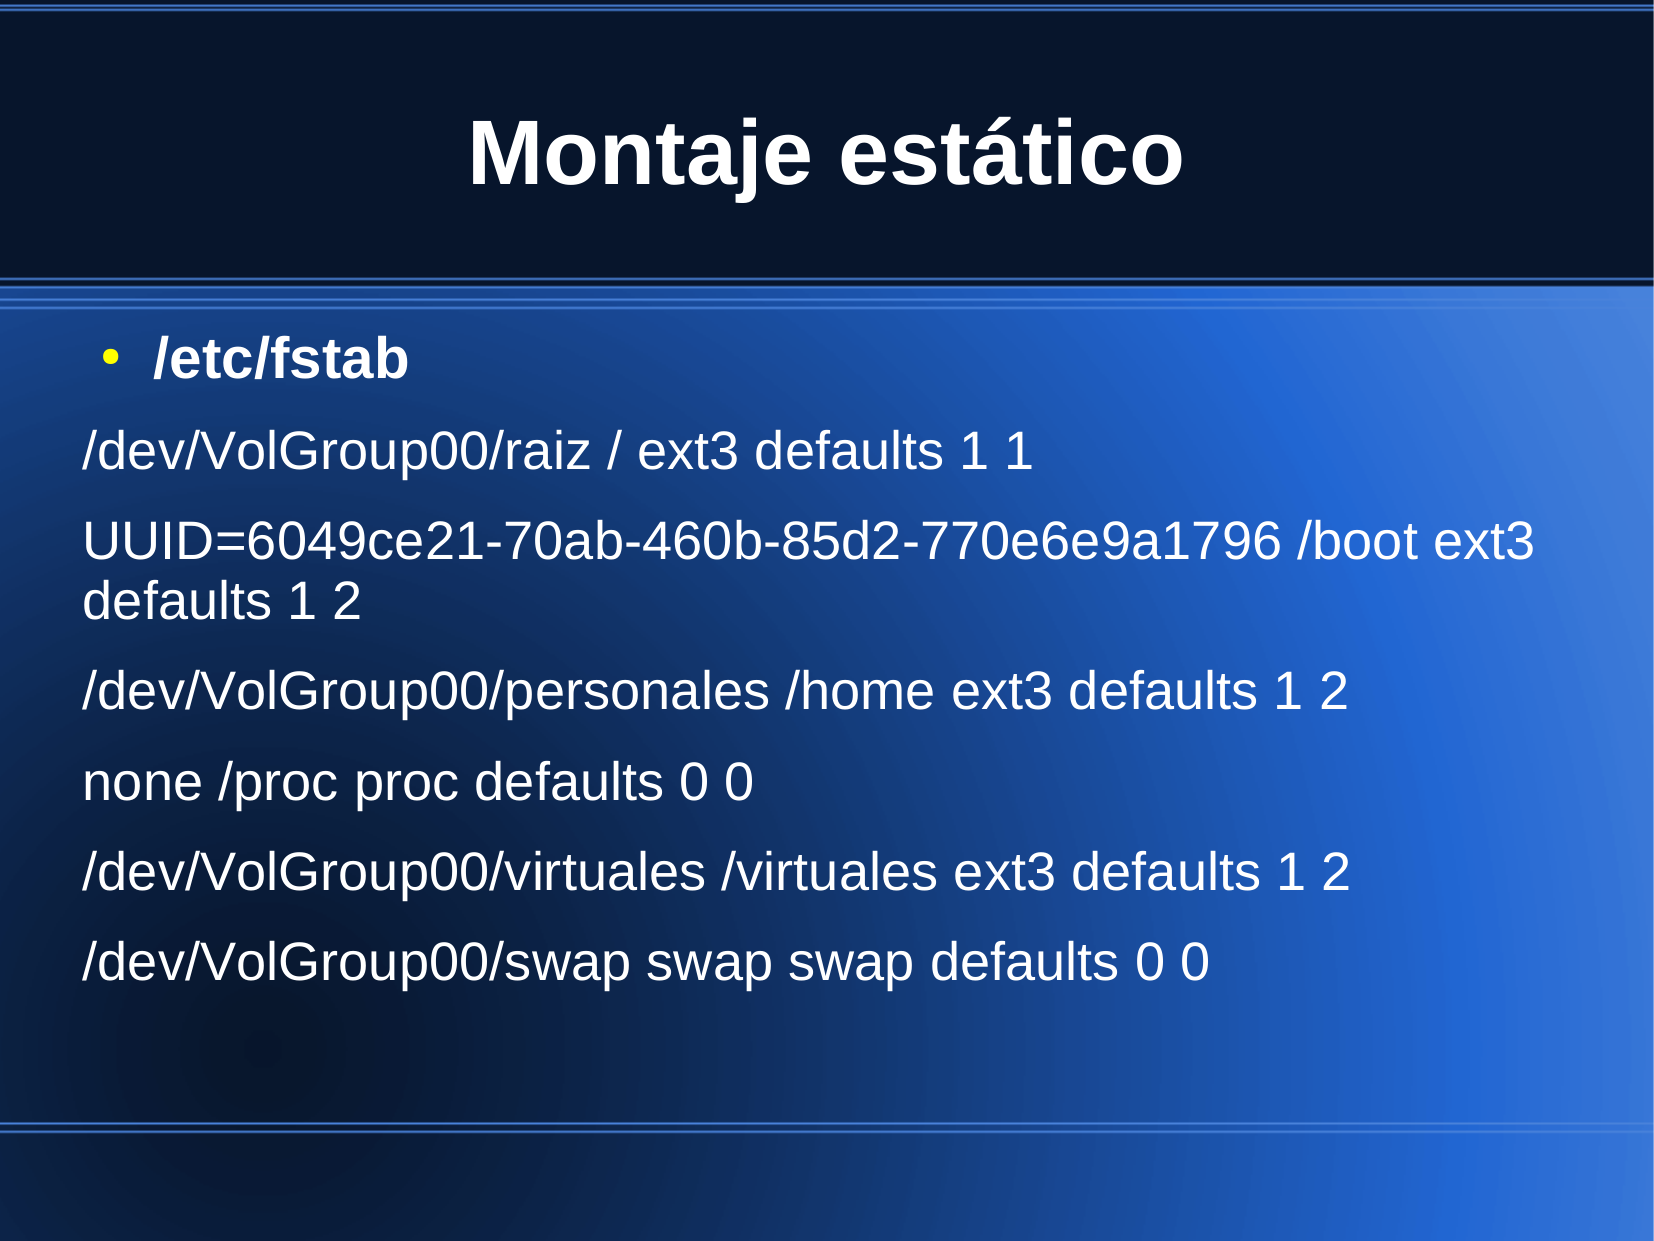

# Montaje estático
/etc/fstab
/dev/VolGroup00/raiz / ext3 defaults 1 1
UUID=6049ce21-70ab-460b-85d2-770e6e9a1796 /boot ext3 defaults 1 2
/dev/VolGroup00/personales /home ext3 defaults 1 2
none /proc proc defaults 0 0
/dev/VolGroup00/virtuales /virtuales ext3 defaults 1 2
/dev/VolGroup00/swap swap swap defaults 0 0